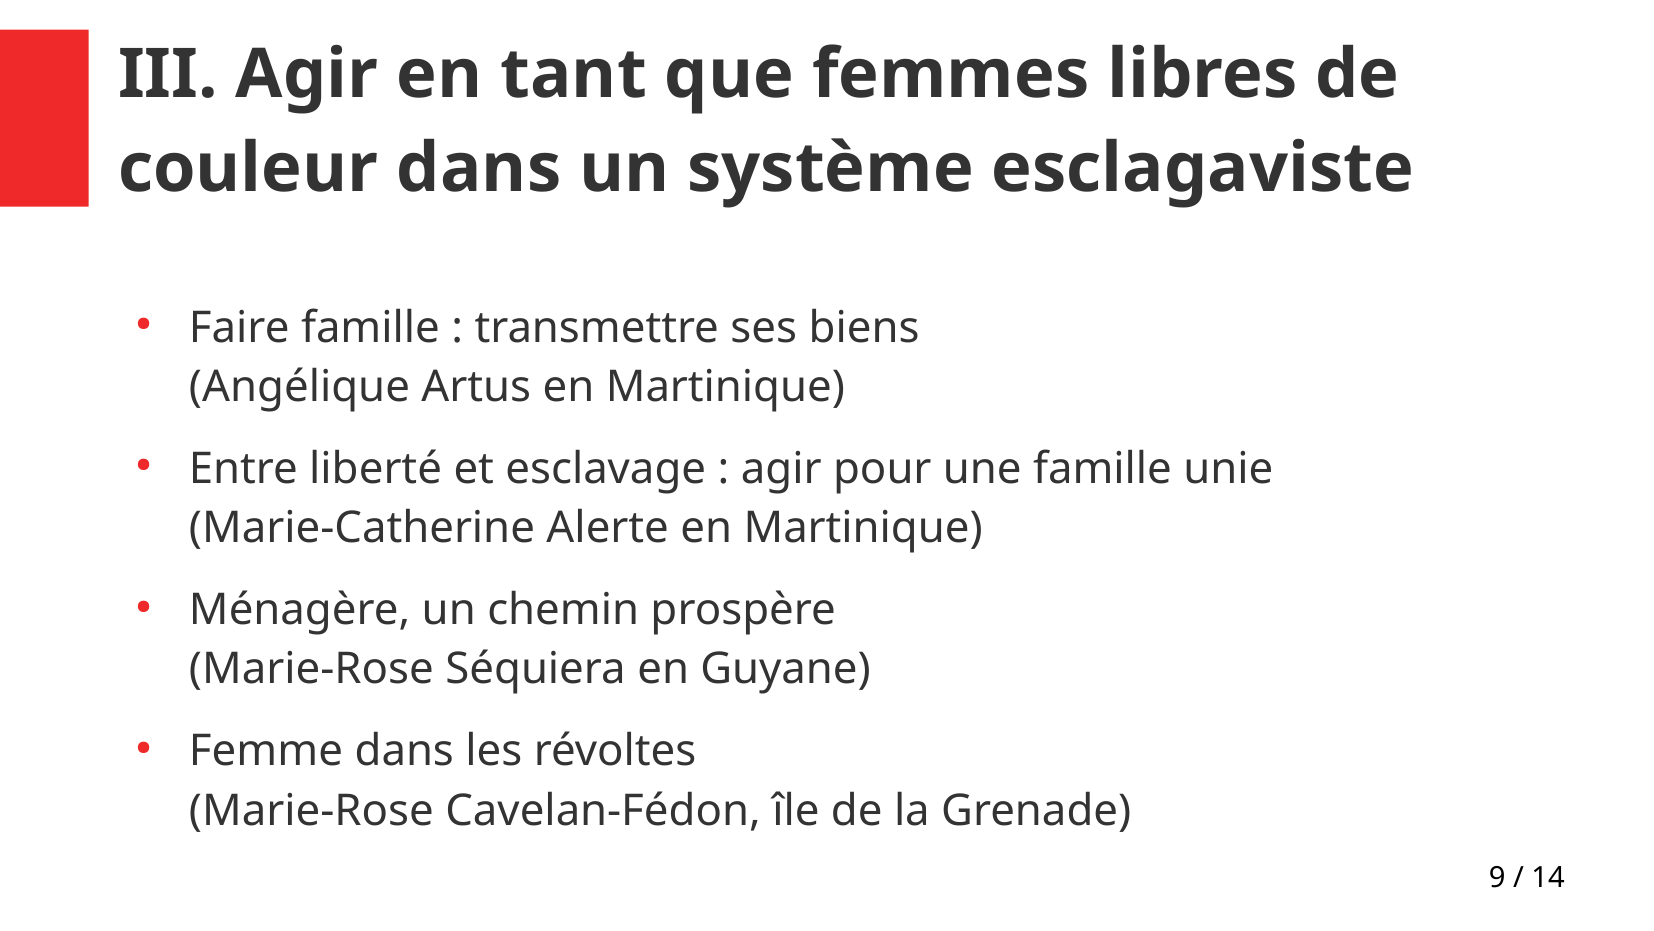

III. Agir en tant que femmes libres de couleur dans un système esclagaviste
# Faire famille : transmettre ses biens (Angélique Artus en Martinique)
Entre liberté et esclavage : agir pour une famille unie
(Marie-Catherine Alerte en Martinique)
Ménagère, un chemin prospère
(Marie-Rose Séquiera en Guyane)
Femme dans les révoltes
(Marie-Rose Cavelan-Fédon, île de la Grenade)
9